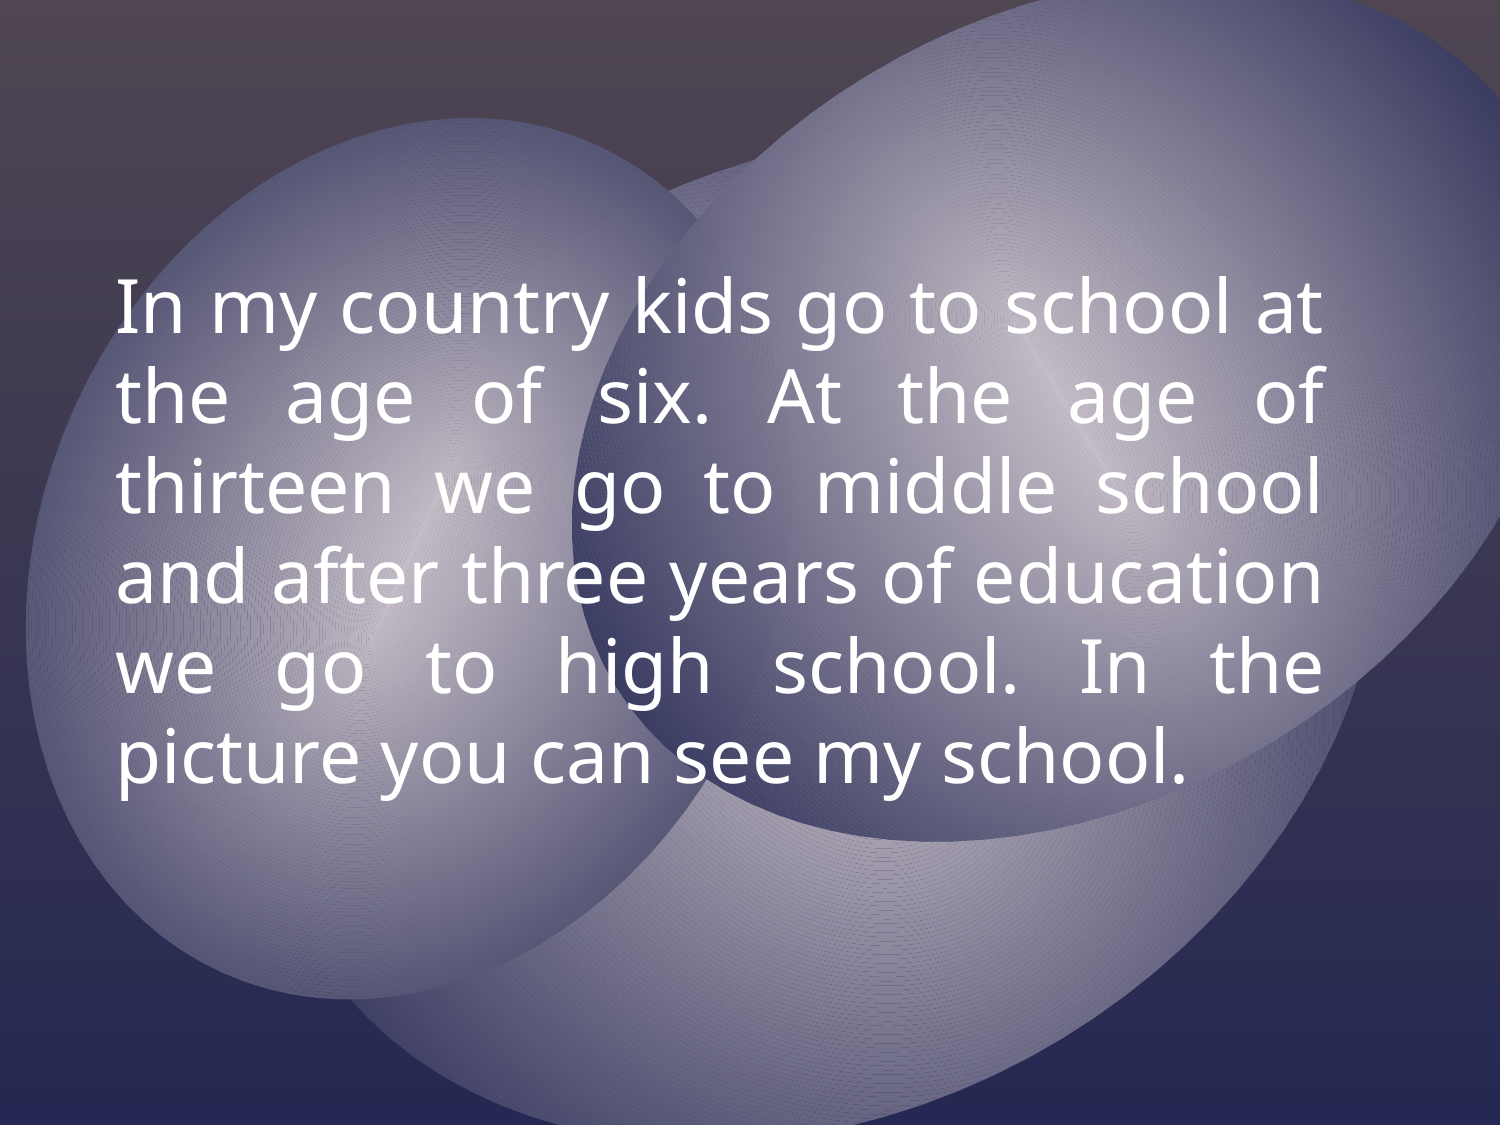

In my country kids go to school at the age of six. At the age of thirteen we go to middle school and after three years of education we go to high school. In the picture you can see my school.